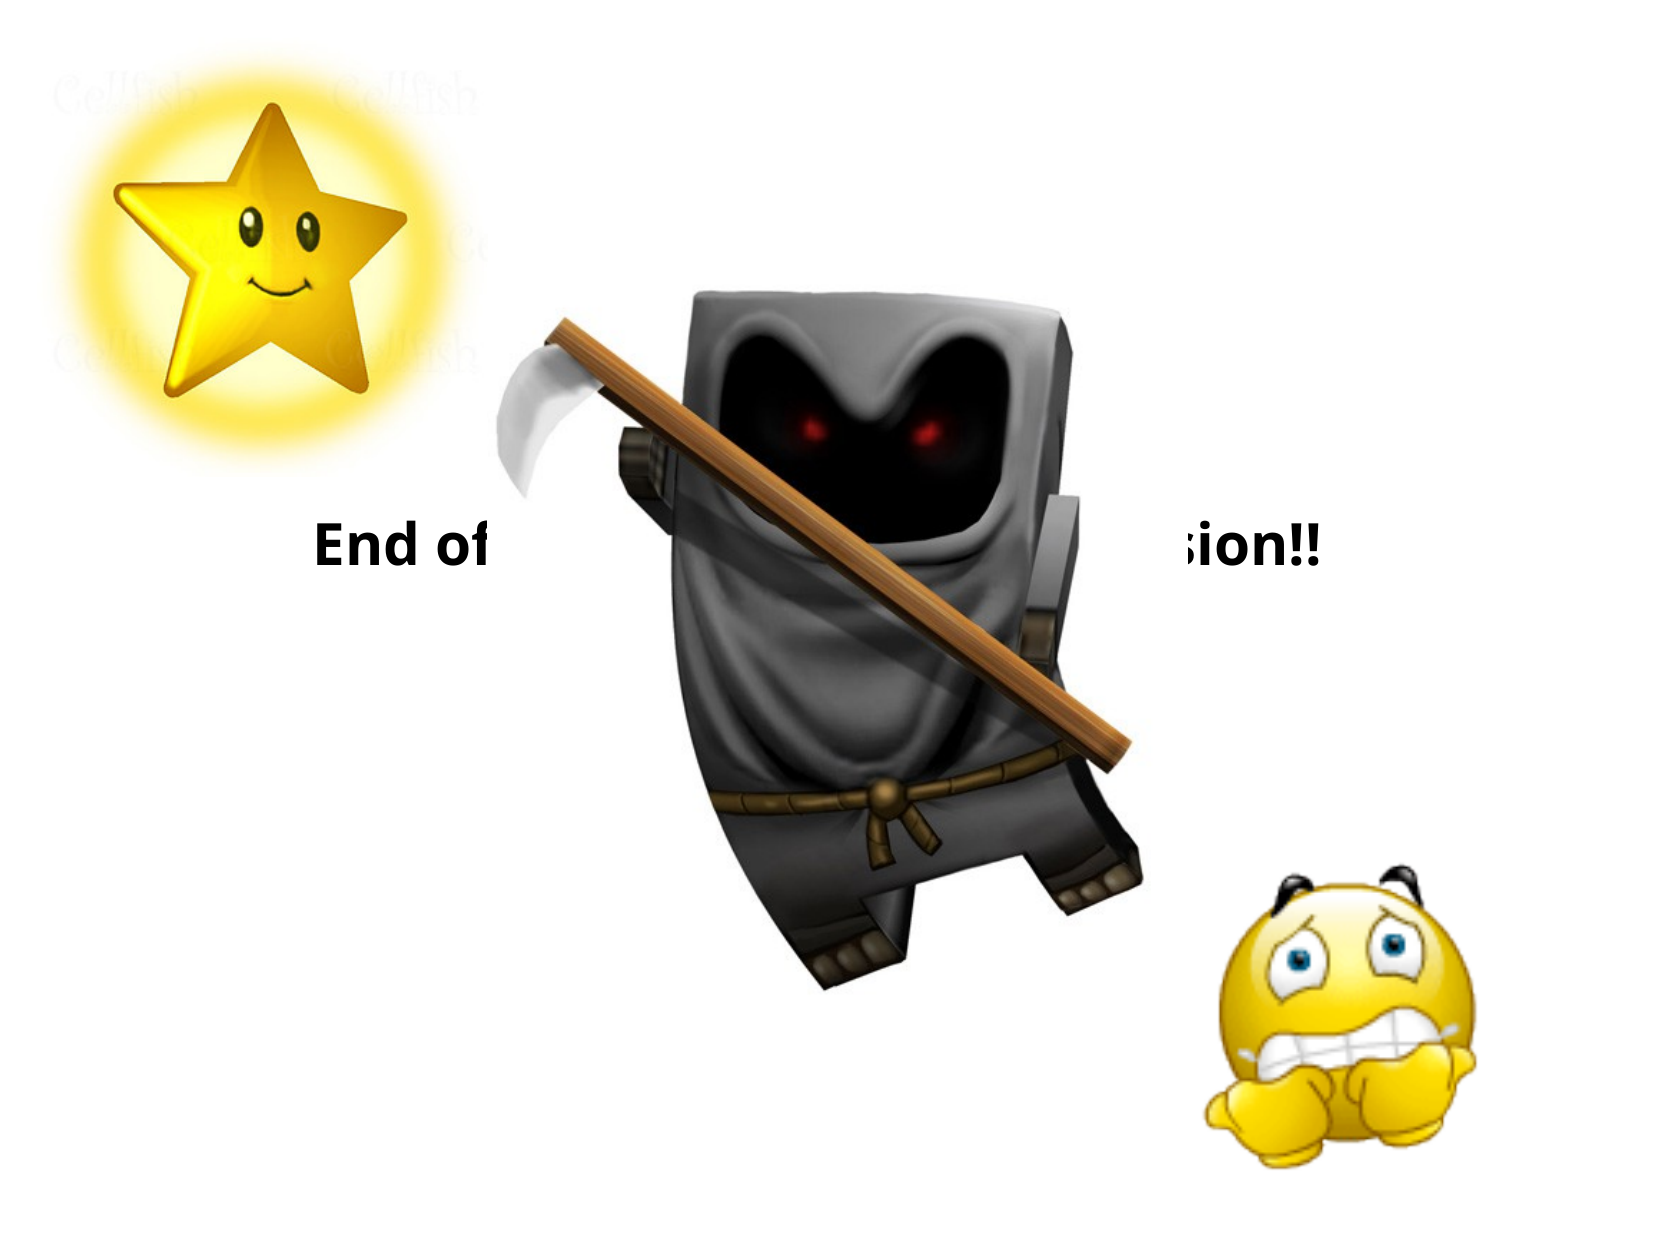

An Iron core!
End of the road for nuclear fusion!!
Now what?
What will happen to me?